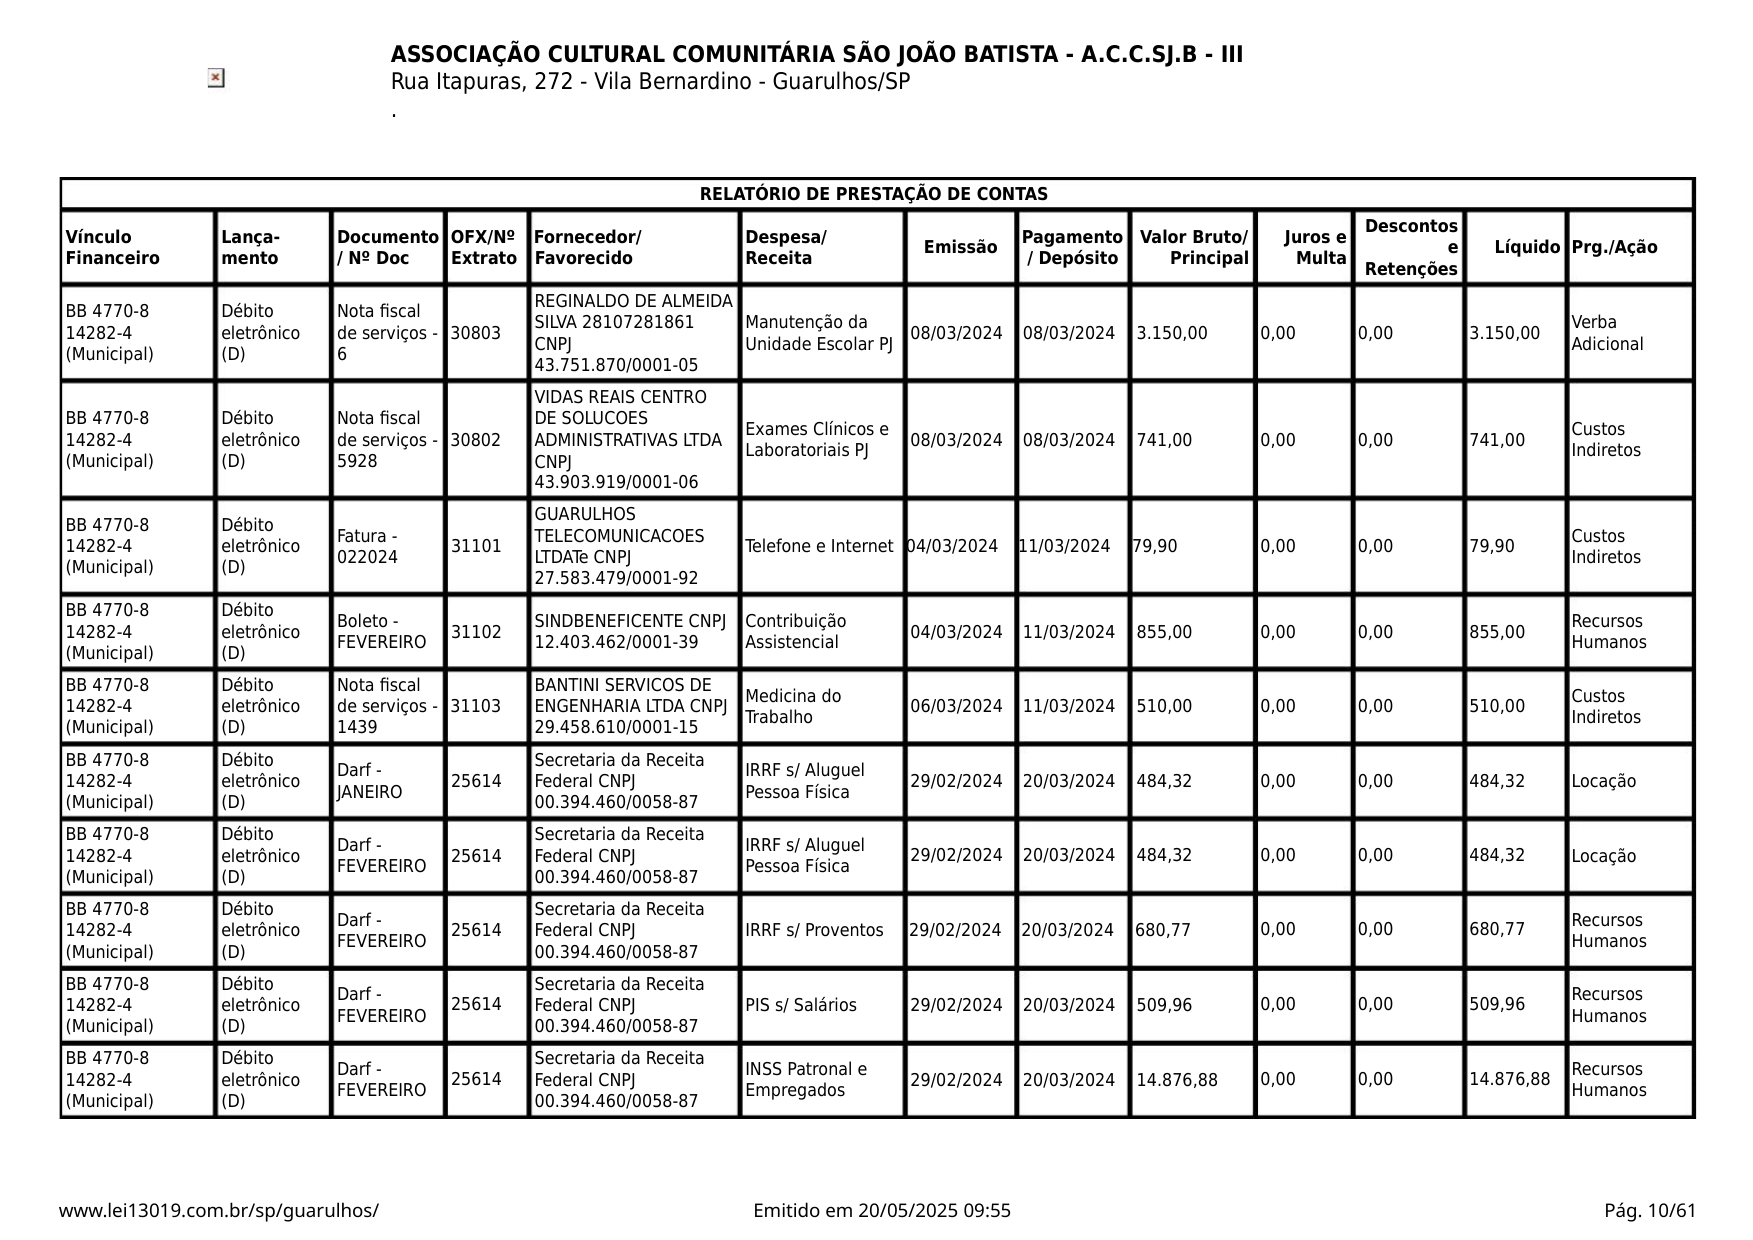

ASSOCIAÇÃO CULTURAL COMUNITÁRIA SÃO JOÃO BATISTA - A.C.C.SJ.B - III
Rua Itapuras, 272 - Vila Bernardino - Guarulhos/SP
.
RELATÓRIO DE PRESTAÇÃO DE CONTAS
Descontos
e
Retenções
Vínculo
Financeiro
Lança-
mento
Documento OFX/Nº Fornecedor/
Despesa/
Receita
Pagamento Valor Bruto/
/ Depósito Principal
Juros e
Multa
Emissão
Líquido Prg./Ação
/ Nº Doc
Extrato Favorecido
REGINALDO DE ALMEIDA
SILVA 28107281861
CNPJ
BB 4770-8
14282-4
(Municipal)
Débito
eletrônico
(D)
Nota ﬁscal
de serviços - 30803
6
Manutenção da
Unidade Escolar PJ
Verba
Adicional
08/03/2024 08/03/2024 3.150,00
08/03/2024 08/03/2024 741,00
0,00
0,00
0,00
0,00
3.150,00
43.751.870/0001-05
VIDAS REAIS CENTRO
DE SOLUCOES
ADMINISTRATIVAS LTDA
CNPJ
BB 4770-8
14282-4
(Municipal)
Débito
eletrônico
(D)
Nota ﬁscal
de serviços - 30802
5928
Exames Clínicos e
Laboratoriais PJ
Custos
Indiretos
0,00
0,00
741,00
79,90
43.903.919/0001-06
GUARULHOS
TELECOMUNICACOES
LTDATe CNPJ
BB 4770-8
14282-4
(Municipal)
Débito
eletrônico
(D)
Fatura -
022024
Custos
Indiretos
31101
31102
Telefone e Internet 04/03/2024 11/03/2024 79,90
27.583.479/0001-92
BB 4770-8
14282-4
(Municipal)
Débito
eletrônico
(D)
Boleto -
FEVEREIRO
SINDBENEFICENTE CNPJ Contribuição
12.403.462/0001-39
Recursos
Humanos
04/03/2024 11/03/2024 855,00
06/03/2024 11/03/2024 510,00
29/02/2024 20/03/2024 484,32
29/02/2024 20/03/2024 484,32
0,00
0,00
0,00
0,00
0,00
0,00
0,00
0,00
0,00
0,00
0,00
0,00
0,00
0,00
855,00
510,00
484,32
484,32
680,77
509,96
14.876,88
Assistencial
BB 4770-8
14282-4
(Municipal)
Débito
eletrônico
(D)
Nota ﬁscal
de serviços - 31103
1439
BANTINI SERVICOS DE
ENGENHARIA LTDA CNPJ
29.458.610/0001-15
Medicina do
Trabalho
Custos
Indiretos
BB 4770-8
14282-4
(Municipal)
Débito
eletrônico
(D)
Secretaria da Receita
Federal CNPJ
00.394.460/0058-87
Darf -
JANEIRO
IRRF s/ Aluguel
Pessoa Física
25614
25614
25614
25614
25614
Locação
Locação
BB 4770-8
14282-4
(Municipal)
Débito
eletrônico
(D)
Secretaria da Receita
Federal CNPJ
00.394.460/0058-87
Darf -
FEVEREIRO
IRRF s/ Aluguel
Pessoa Física
BB 4770-8
14282-4
(Municipal)
Débito
eletrônico
(D)
Secretaria da Receita
Federal CNPJ
00.394.460/0058-87
Darf -
FEVEREIRO
Recursos
Humanos
IRRF s/ Proventos 29/02/2024 20/03/2024 680,77
BB 4770-8
14282-4
(Municipal)
Débito
eletrônico
(D)
Secretaria da Receita
Federal CNPJ
00.394.460/0058-87
Darf -
FEVEREIRO
Recursos
Humanos
PIS s/ Salários
29/02/2024 20/03/2024 509,96
29/02/2024 20/03/2024 14.876,88
BB 4770-8
14282-4
(Municipal)
Débito
eletrônico
(D)
Secretaria da Receita
Federal CNPJ
00.394.460/0058-87
Darf -
FEVEREIRO
INSS Patronal e
Empregados
Recursos
Humanos
www.lei13019.com.br/sp/guarulhos/
Emitido em 20/05/2025 09:55
Pág. 10/61